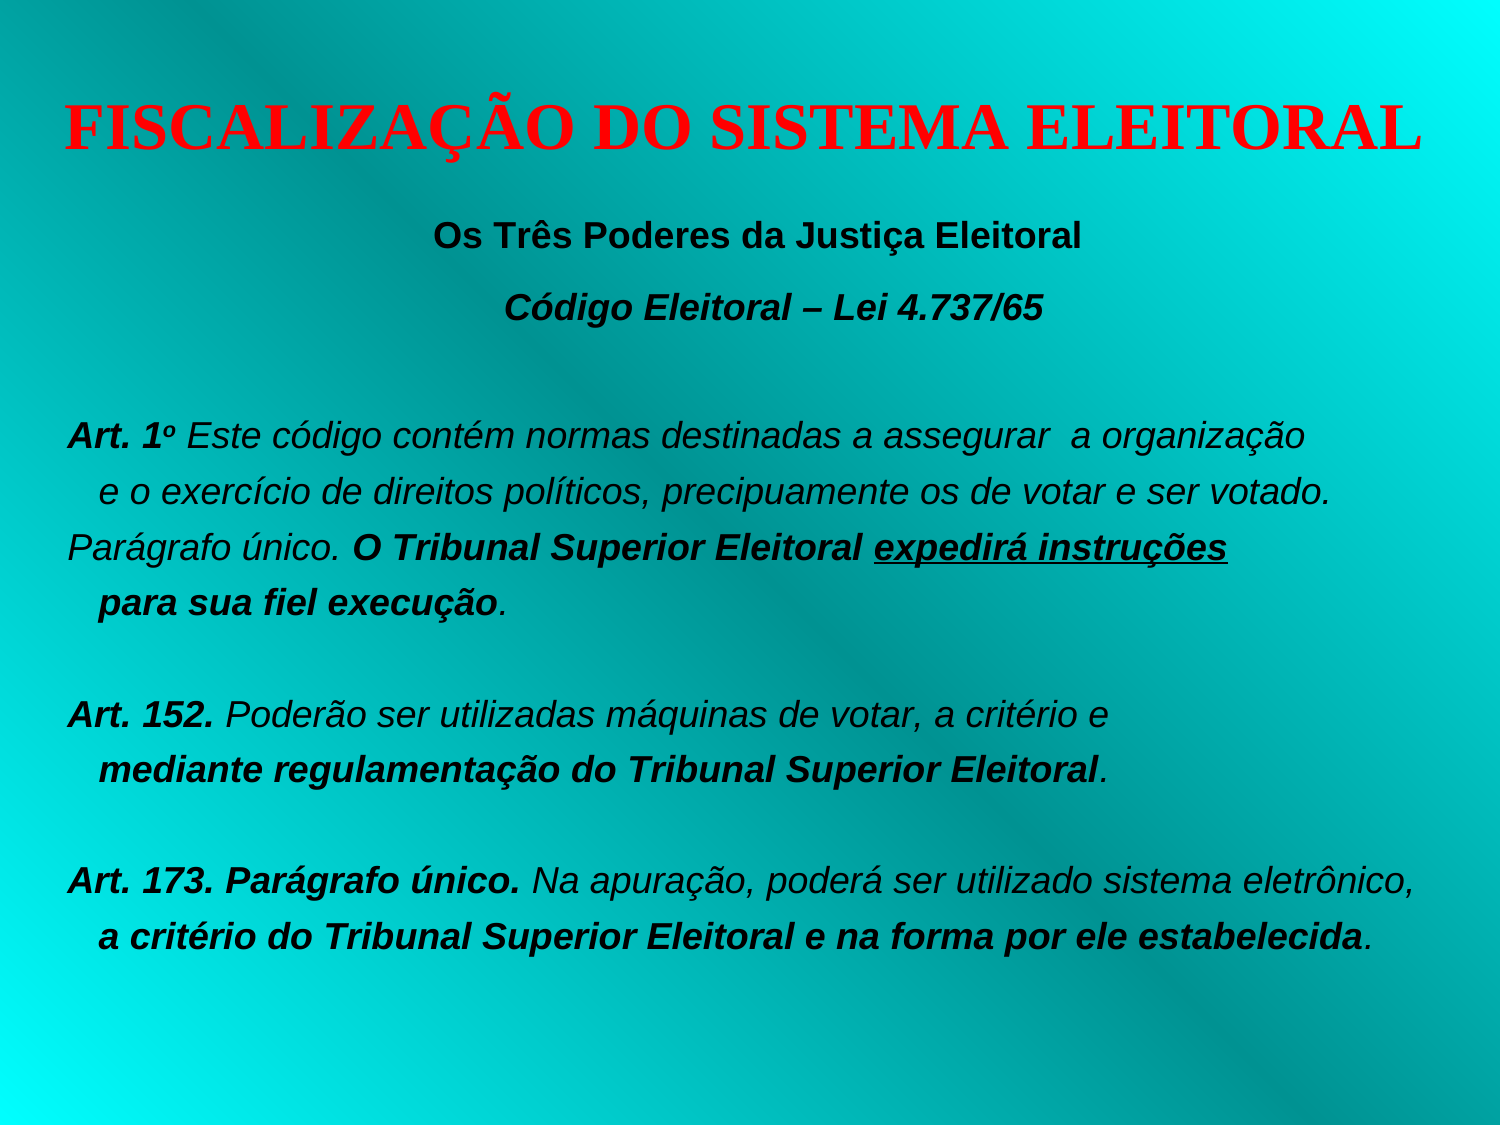

Os Três Poderes da Justiça Eleitoral
Código Eleitoral – Lei 4.737/65
Art. 1o Este código contém normas destinadas a assegurar a organização
 e o exercício de direitos políticos, precipuamente os de votar e ser votado.
Parágrafo único. O Tribunal Superior Eleitoral expedirá instruções
 para sua fiel execução.
Art. 152. Poderão ser utilizadas máquinas de votar, a critério e
 mediante regulamentação do Tribunal Superior Eleitoral.
Art. 173. Parágrafo único. Na apuração, poderá ser utilizado sistema eletrônico,
 a critério do Tribunal Superior Eleitoral e na forma por ele estabelecida.